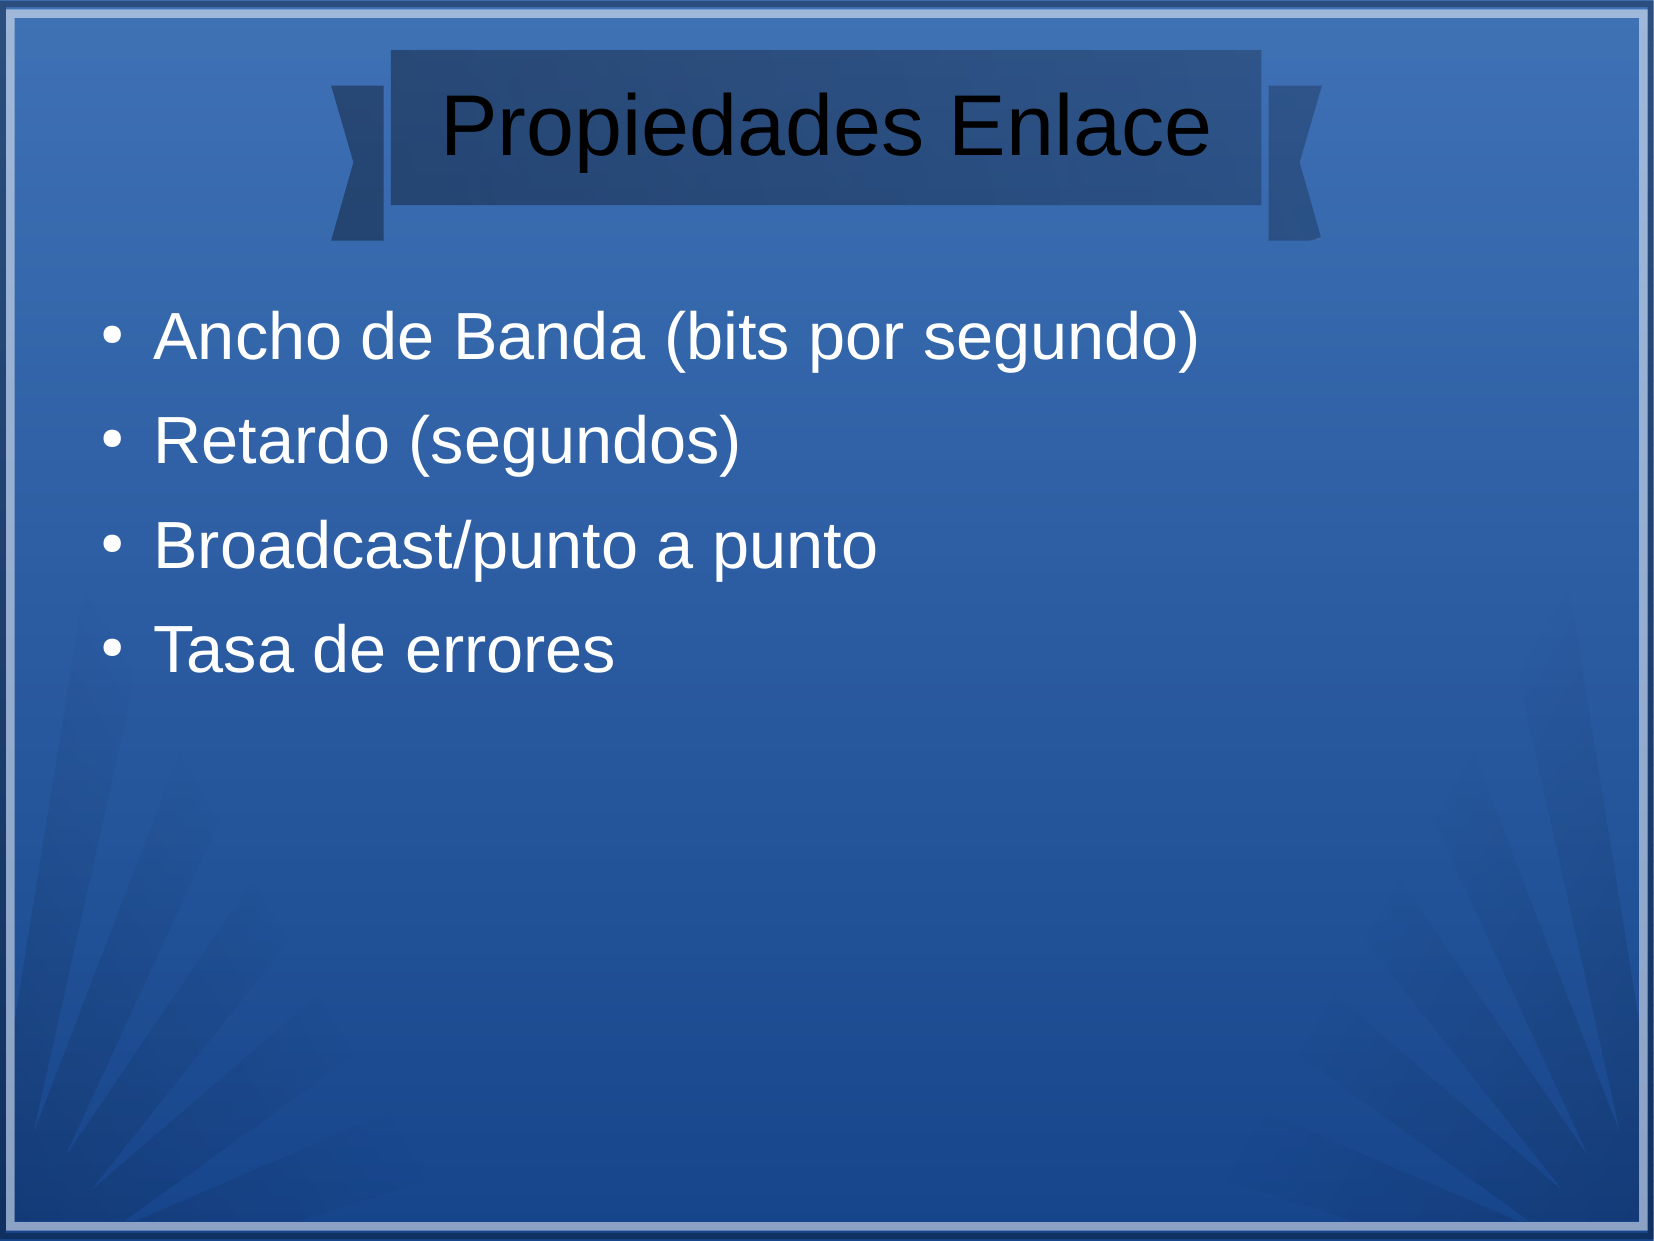

# Propiedades Enlace
Ancho de Banda (bits por segundo)
Retardo (segundos)
Broadcast/punto a punto
Tasa de errores